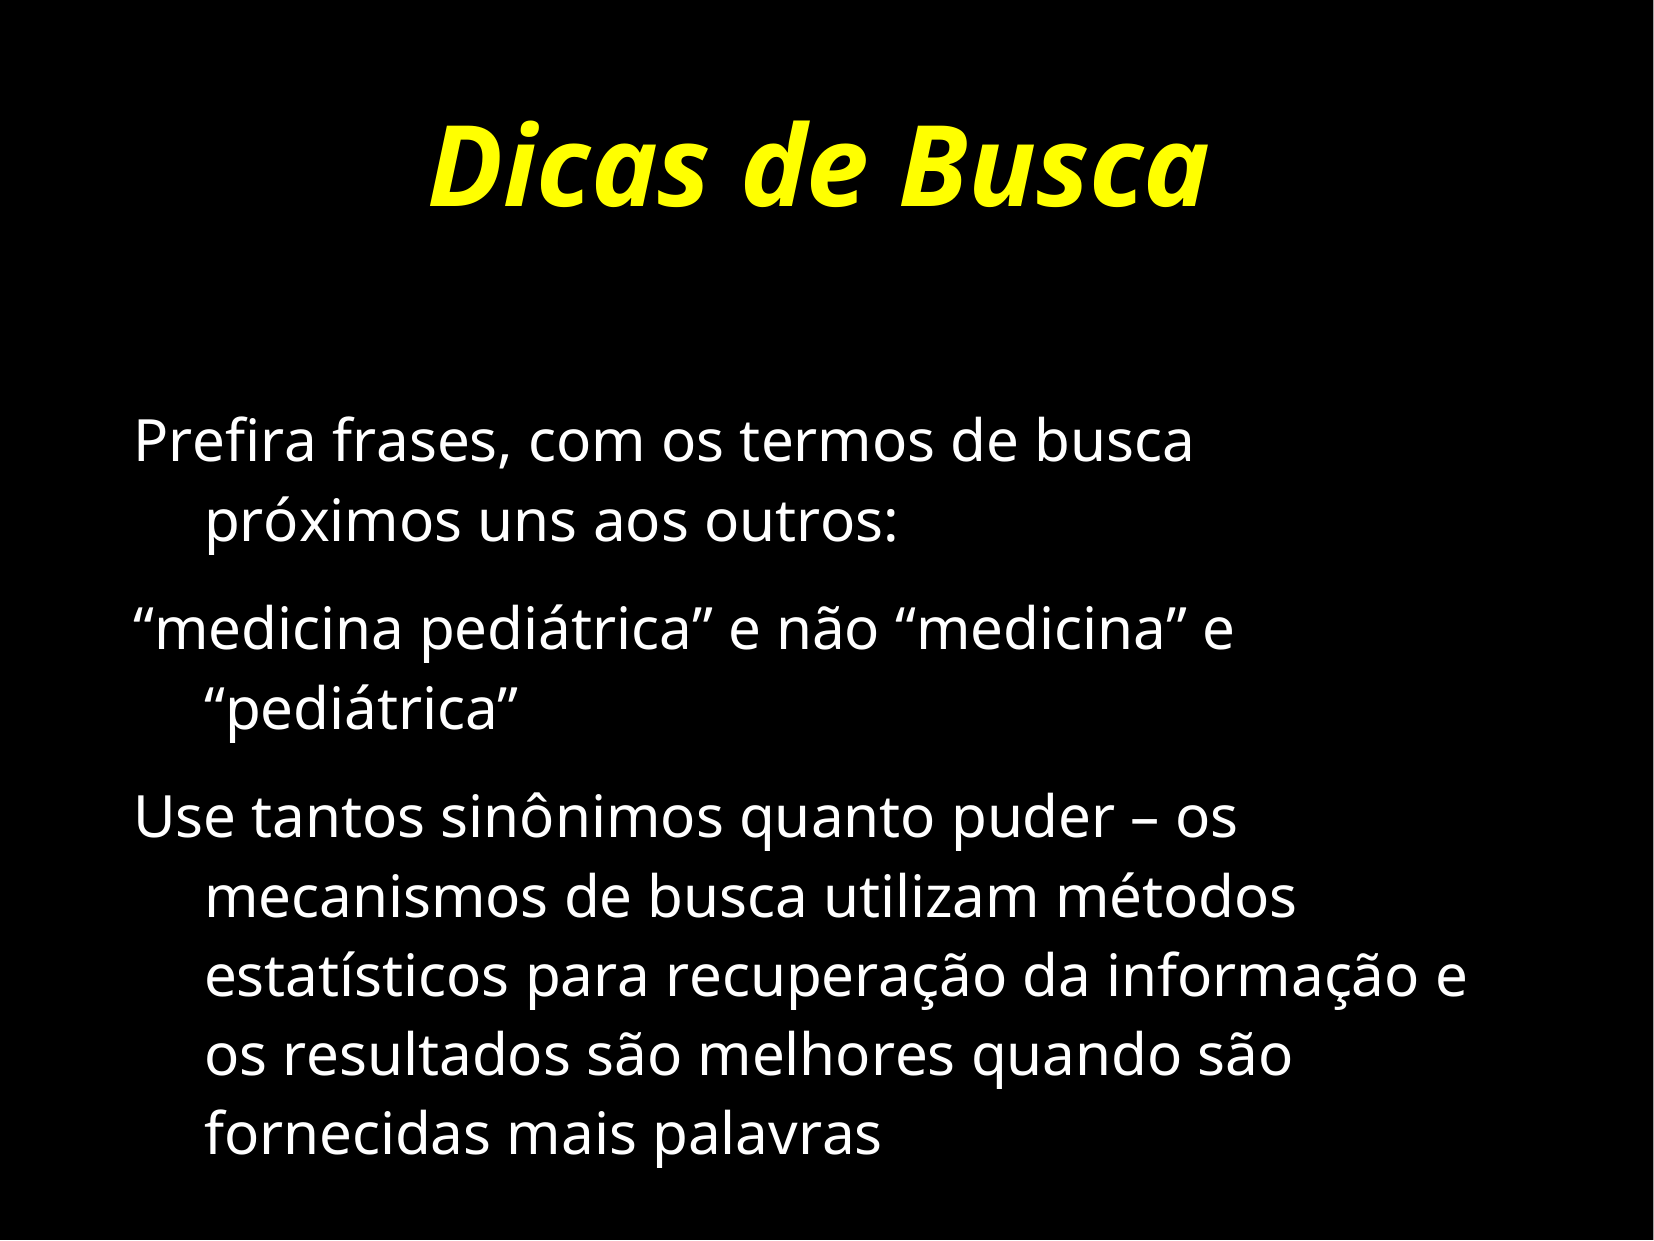

# Dicas de Busca
Prefira frases, com os termos de busca
próximos uns aos outros:
“medicina pediátrica” e não “medicina” e “pediátrica”
Use tantos sinônimos quanto puder – os mecanismos de busca utilizam métodos estatísticos para recuperação da informação e os resultados são melhores quando são fornecidas mais palavras